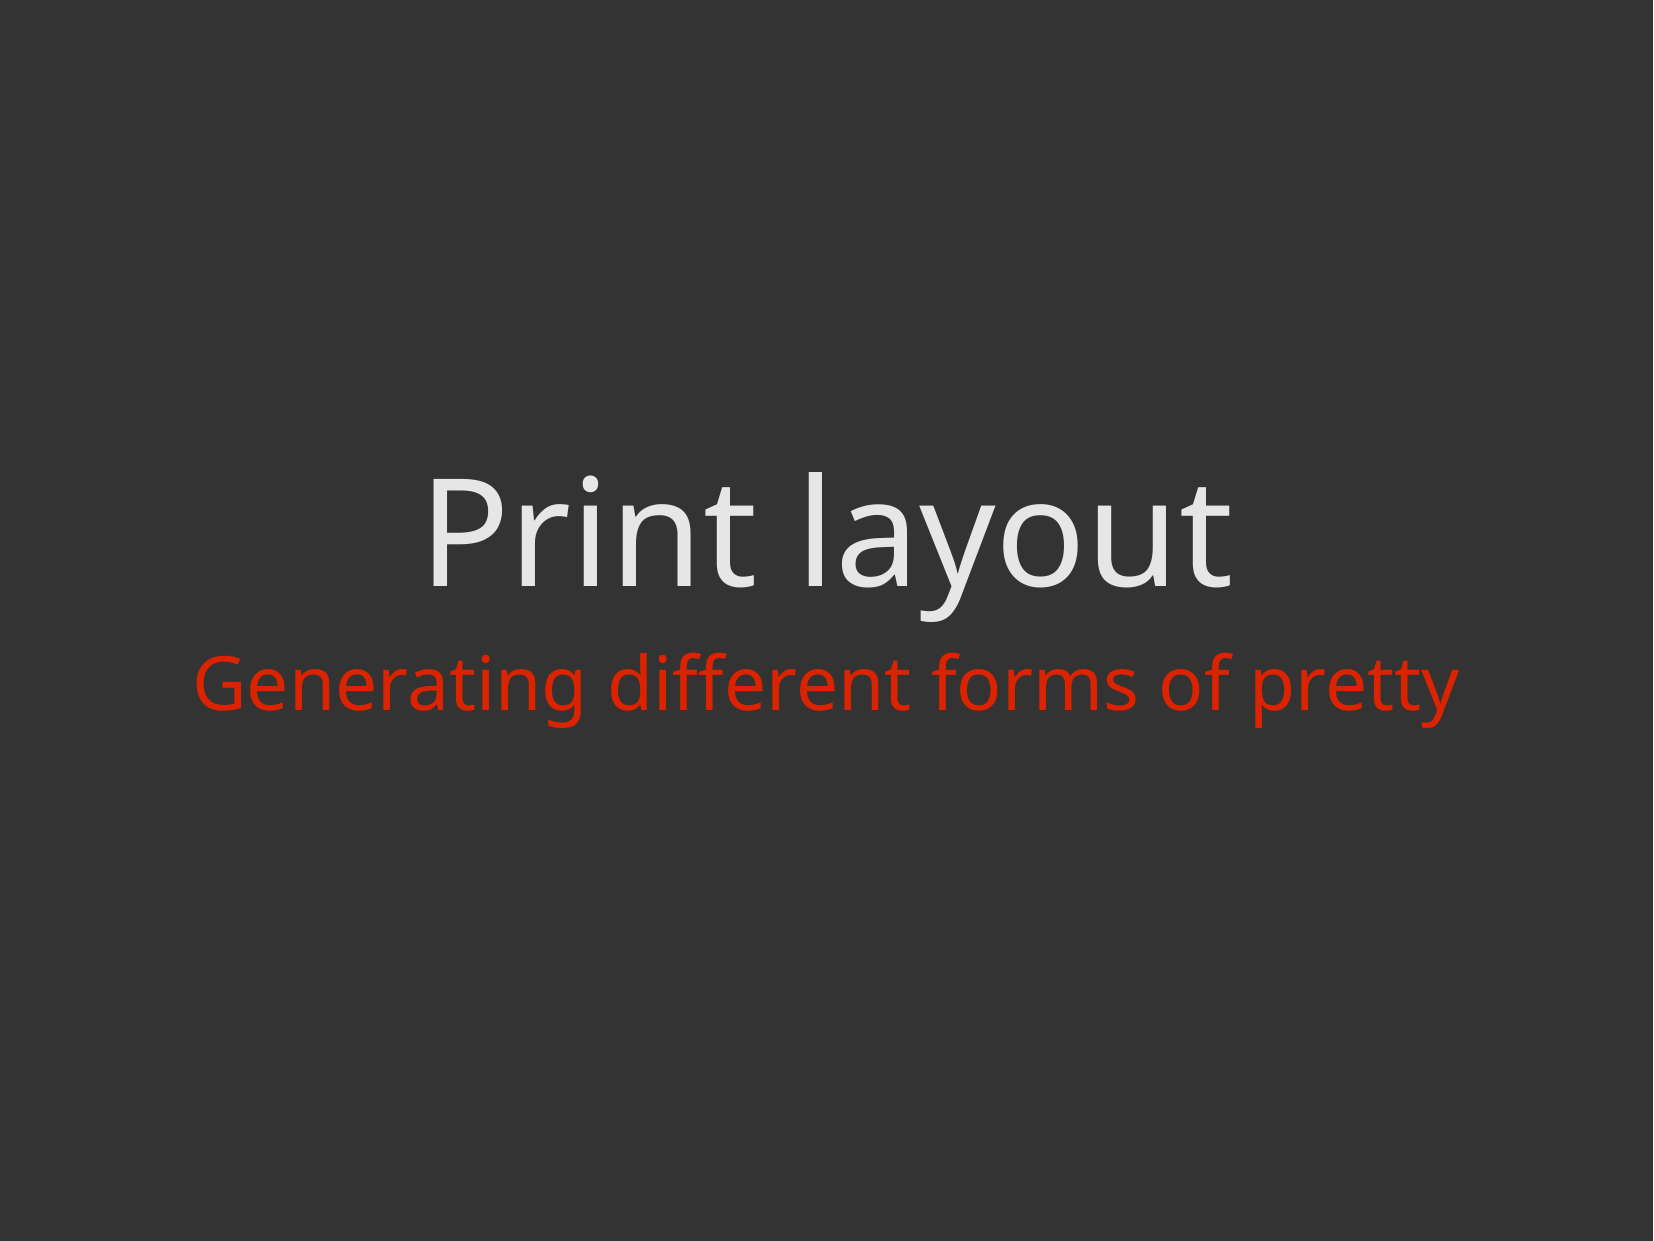

# Print layout
Generating different forms of pretty